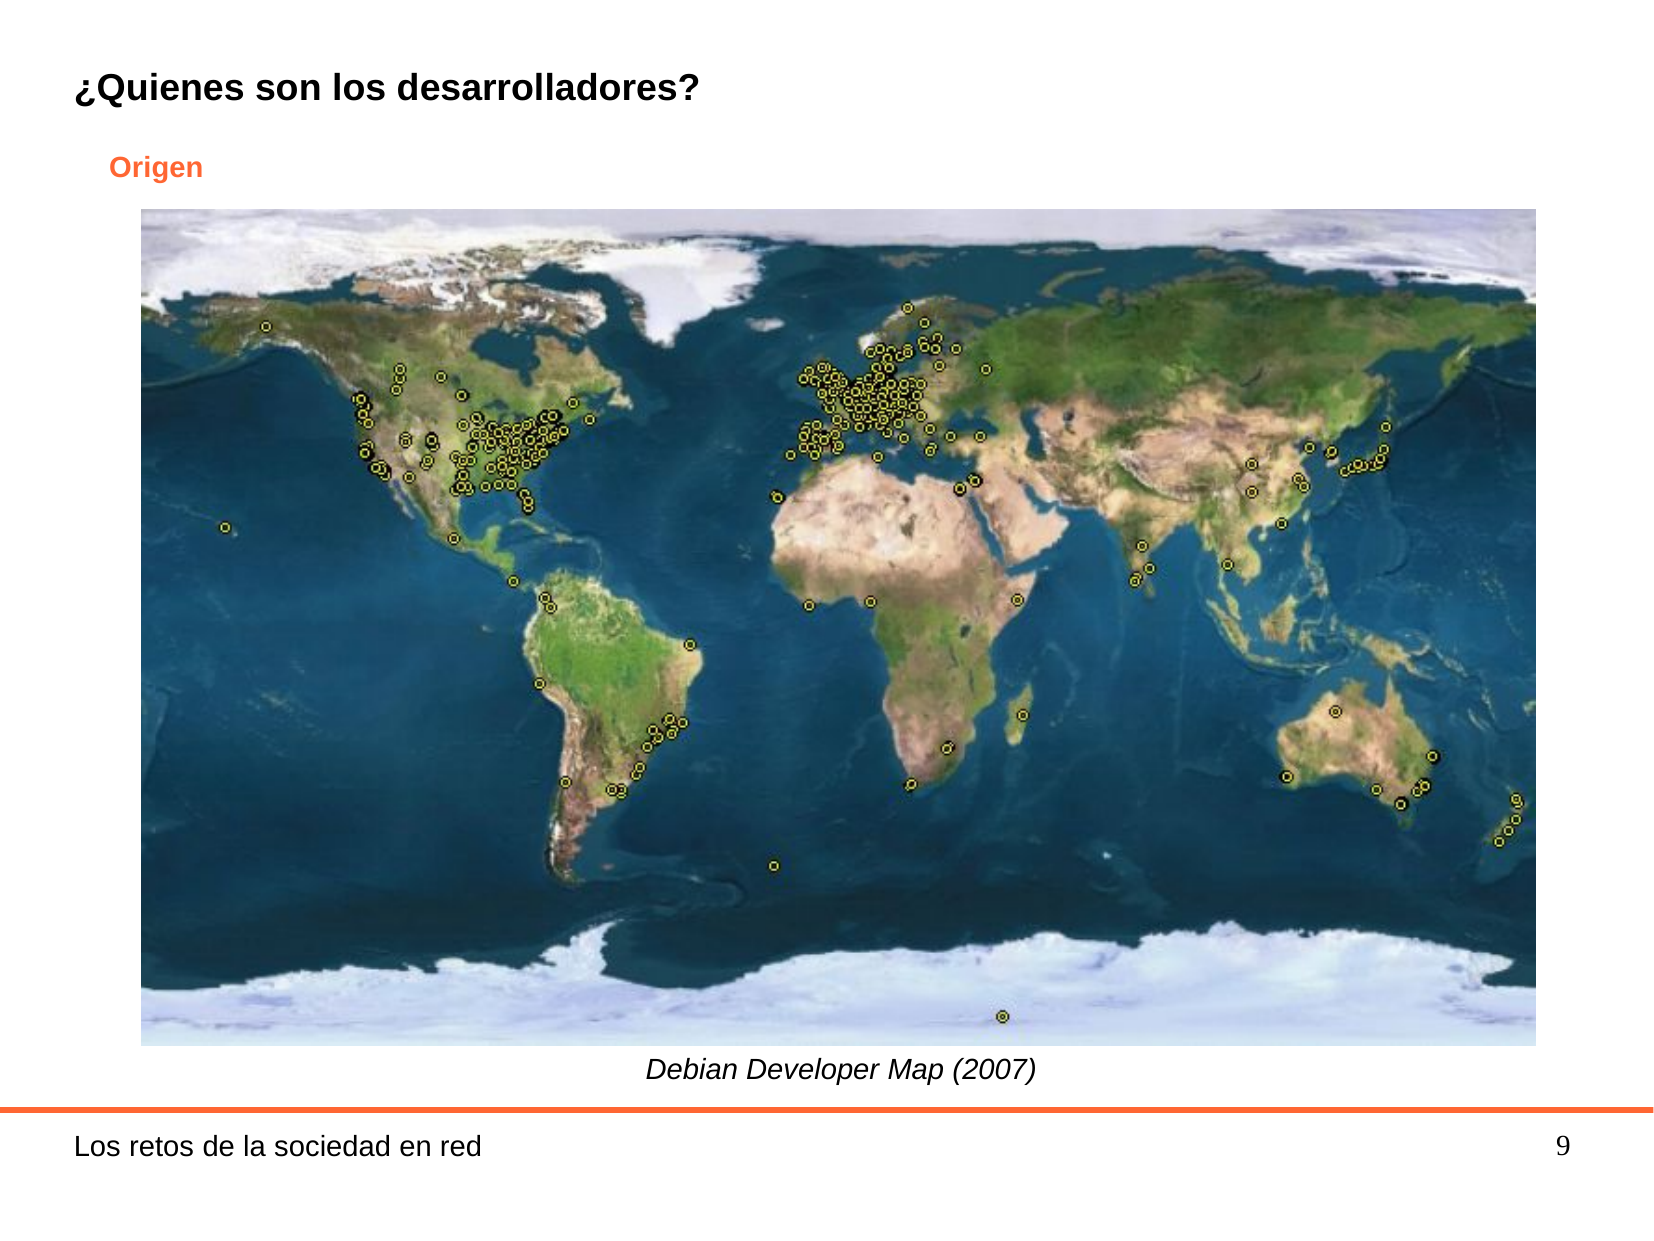

¿Quienes son los desarrolladores?
Origen
Debian Developer Map (2007)
Los retos de la sociedad en red
9